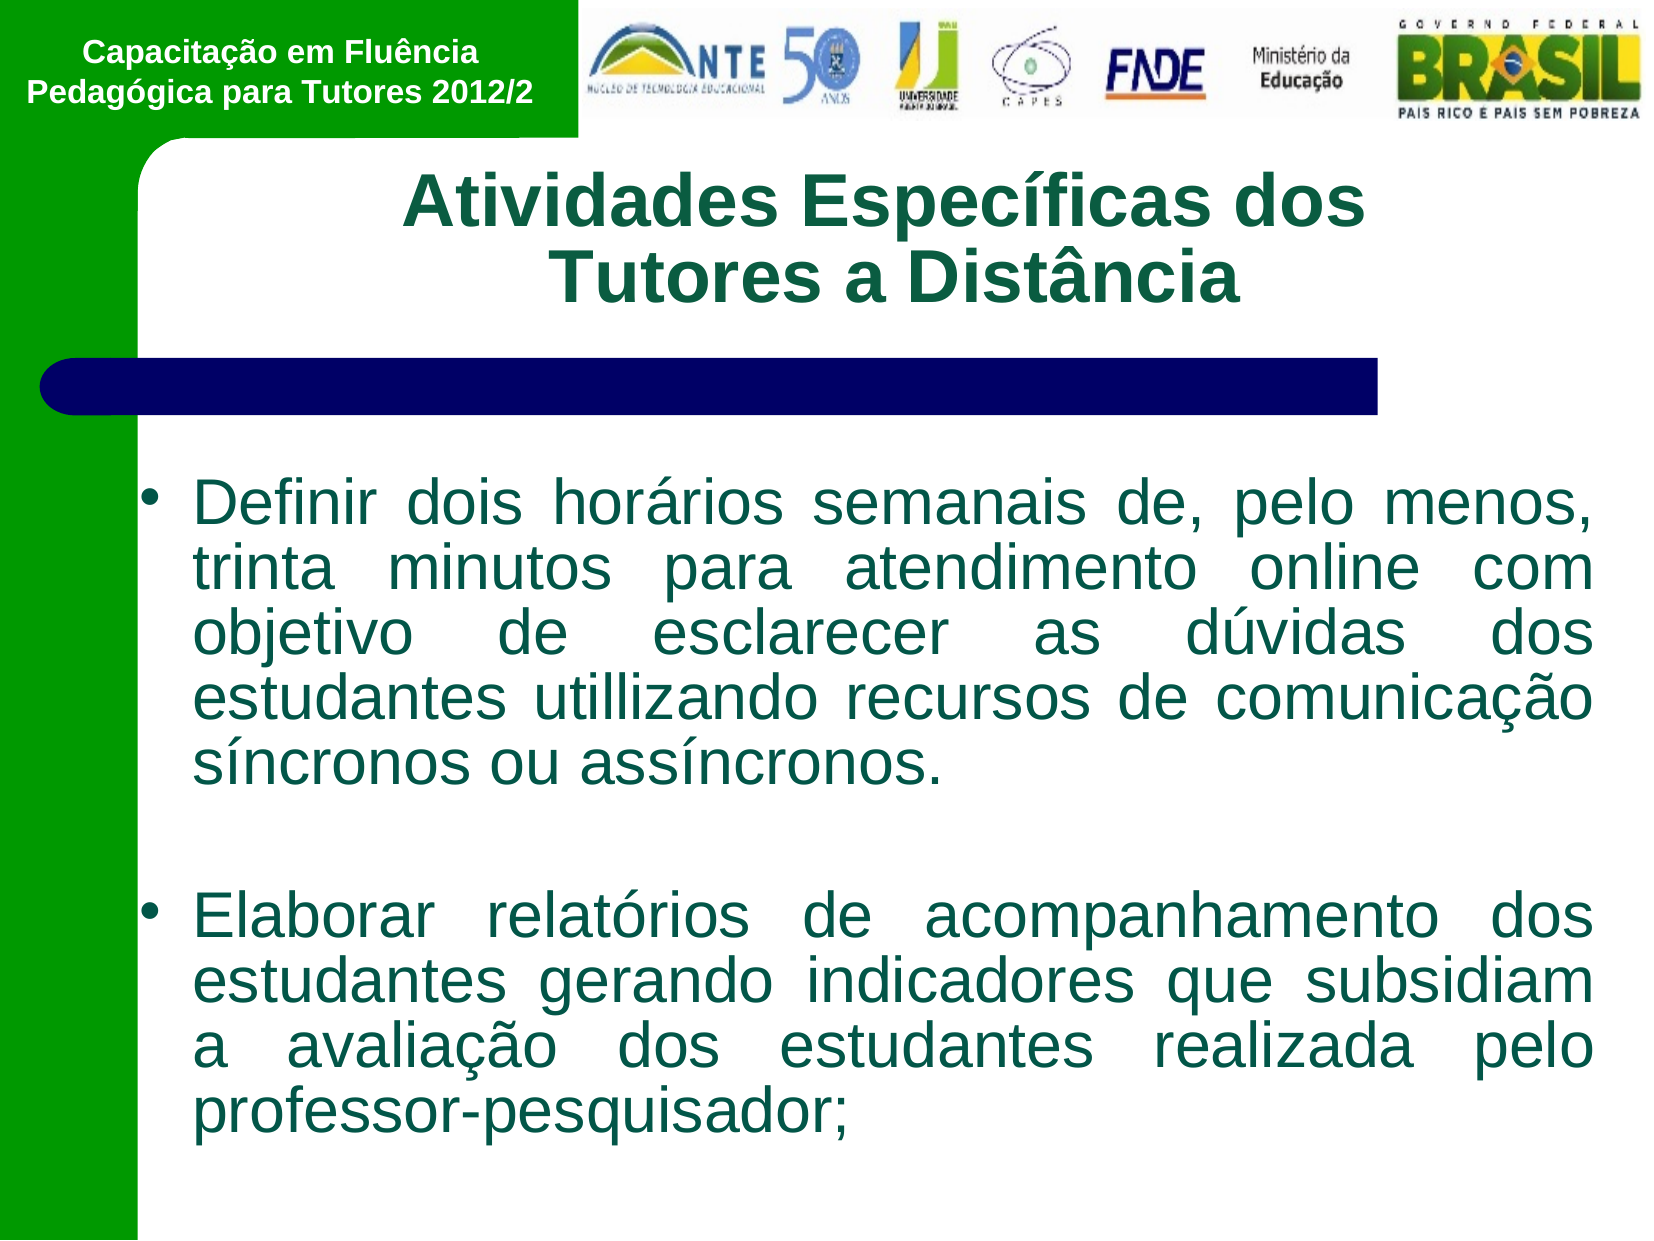

# Atividades Específicas dos Tutores a Distância
Definir dois horários semanais de, pelo menos, trinta minutos para atendimento online com objetivo de esclarecer as dúvidas dos estudantes utillizando recursos de comunicação síncronos ou assíncronos.
Elaborar relatórios de acompanhamento dos estudantes gerando indicadores que subsidiam a avaliação dos estudantes realizada pelo professor-pesquisador;